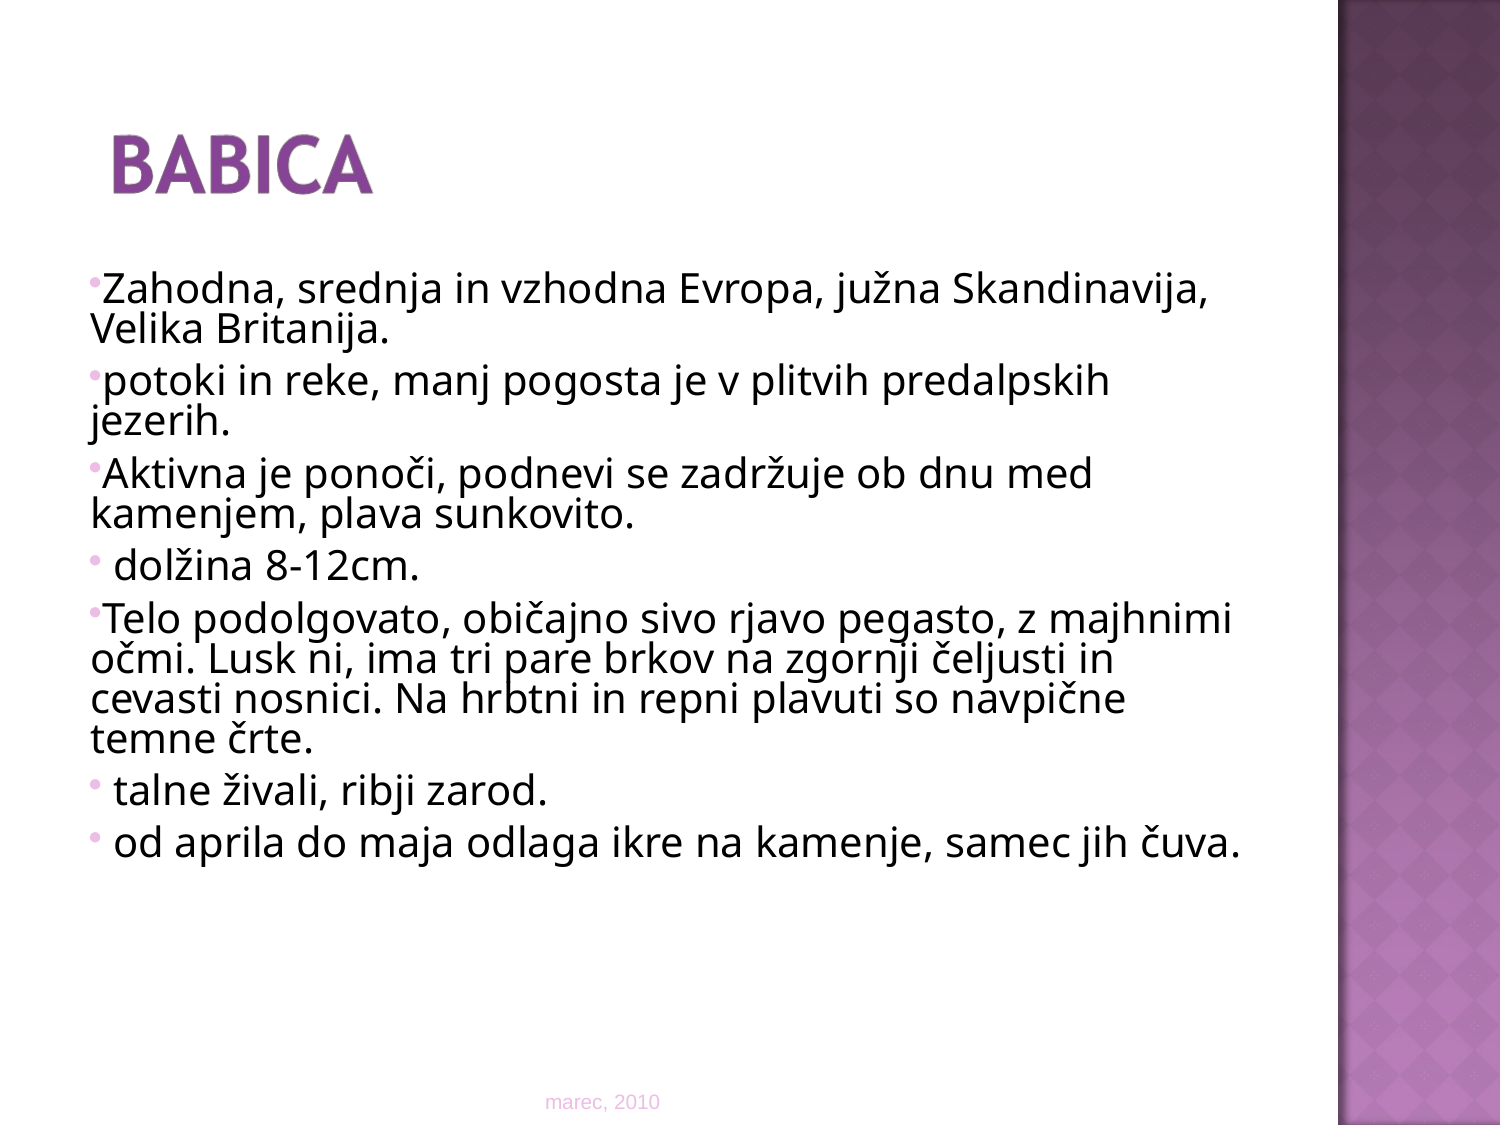

Zahodna, srednja in vzhodna Evropa, južna Skandinavija, Velika Britanija.
potoki in reke, manj pogosta je v plitvih predalpskih jezerih.
Aktivna je ponoči, podnevi se zadržuje ob dnu med kamenjem, plava sunkovito.
 dolžina 8-12cm.
Telo podolgovato, običajno sivo rjavo pegasto, z majhnimi očmi. Lusk ni, ima tri pare brkov na zgornji čeljusti in cevasti nosnici. Na hrbtni in repni plavuti so navpične temne črte.
 talne živali, ribji zarod.
 od aprila do maja odlaga ikre na kamenje, samec jih čuva.
marec, 2010